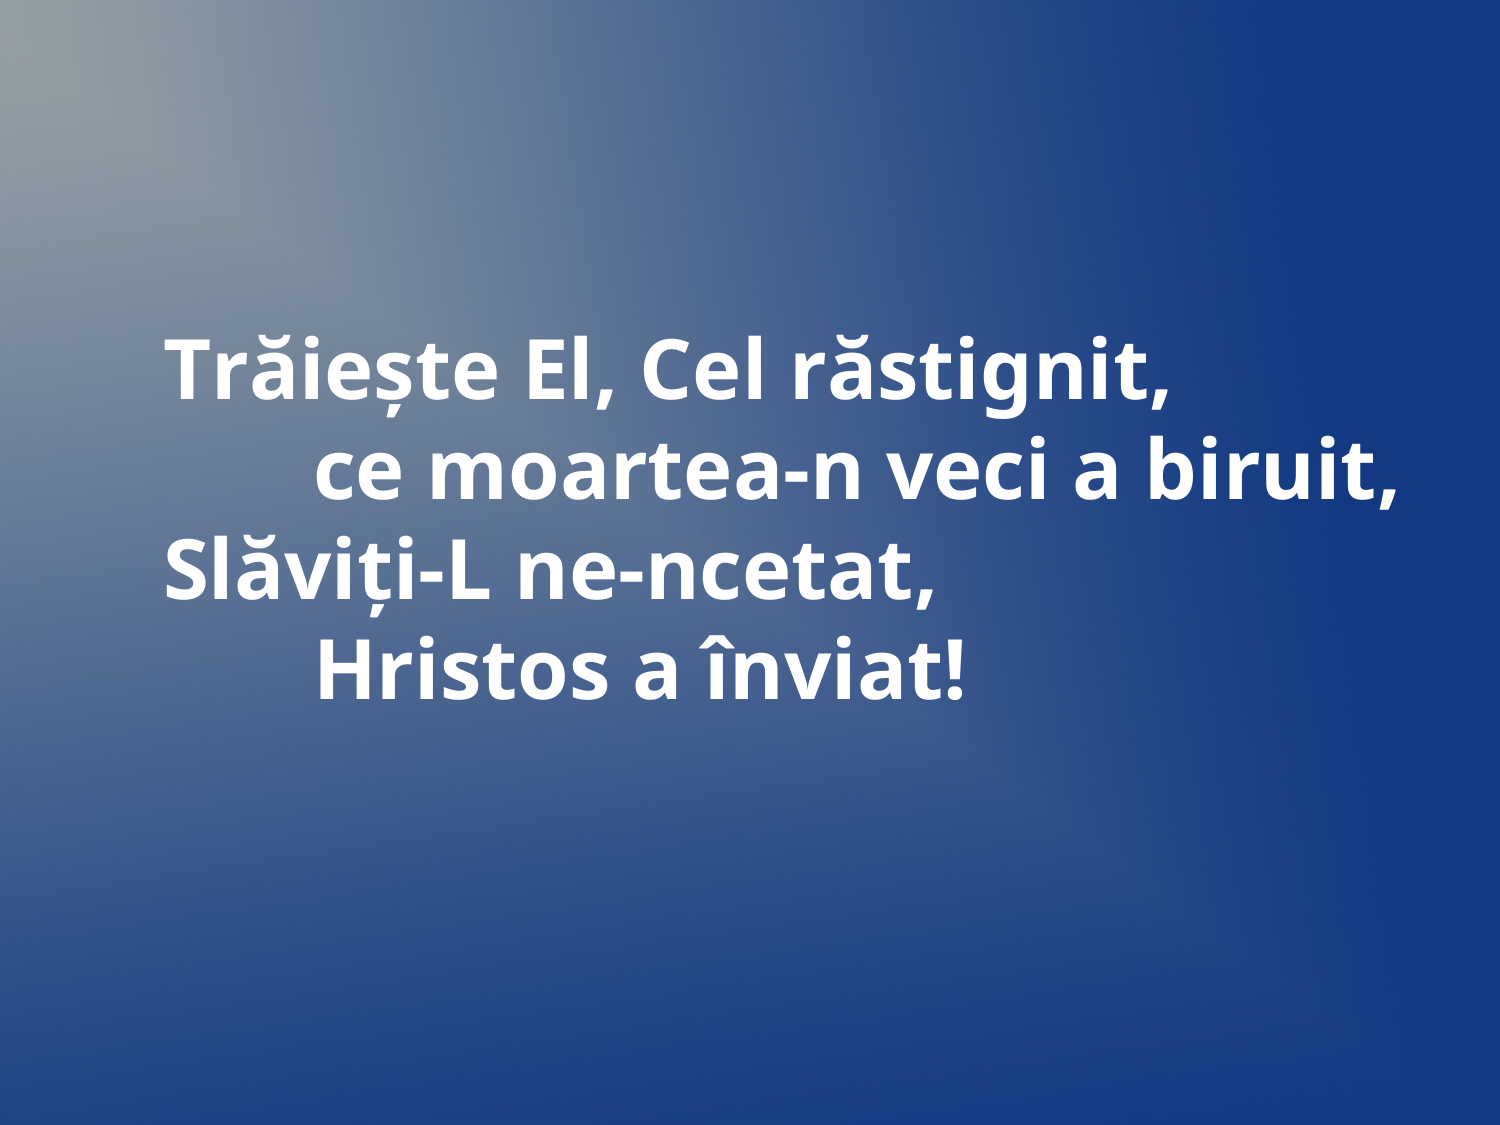

Trăieşte El, Cel răstignit,
	ce moartea-n veci a biruit,
Slăviţi-L ne-ncetat,
	Hristos a înviat!